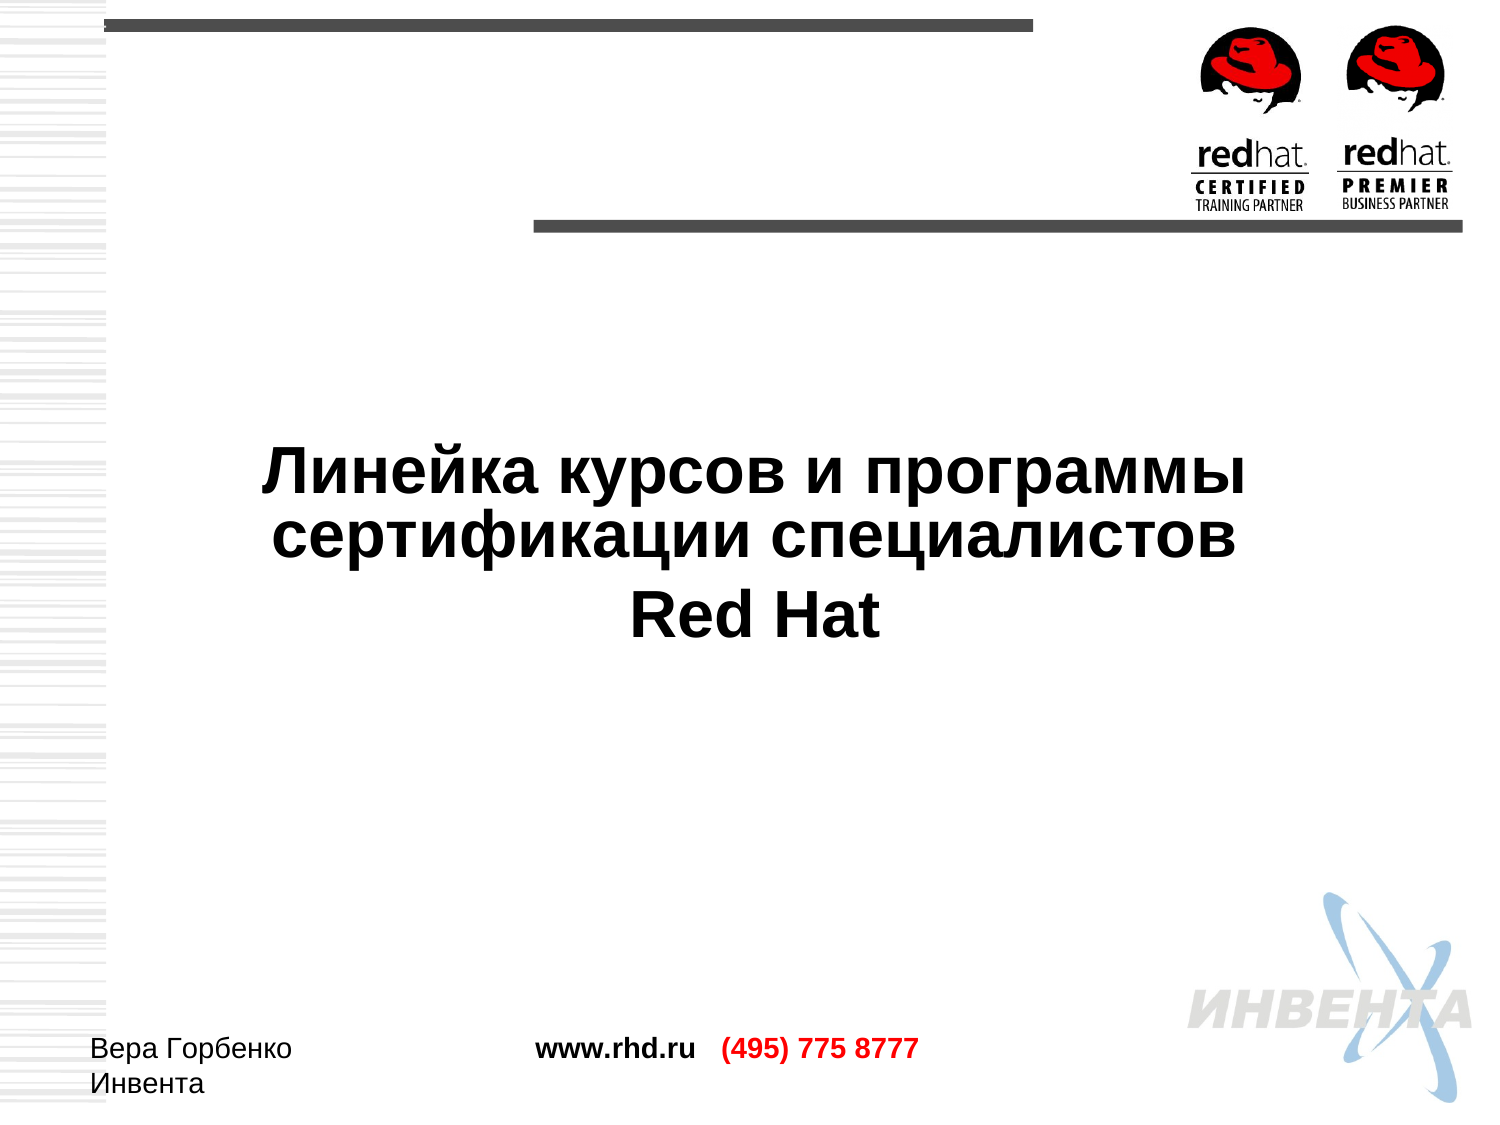

Линейка курсов и программы сертификации специалистов
Red Hat
Вера Горбенко
Инвента
 www.rhd.ru (495) 775 8777